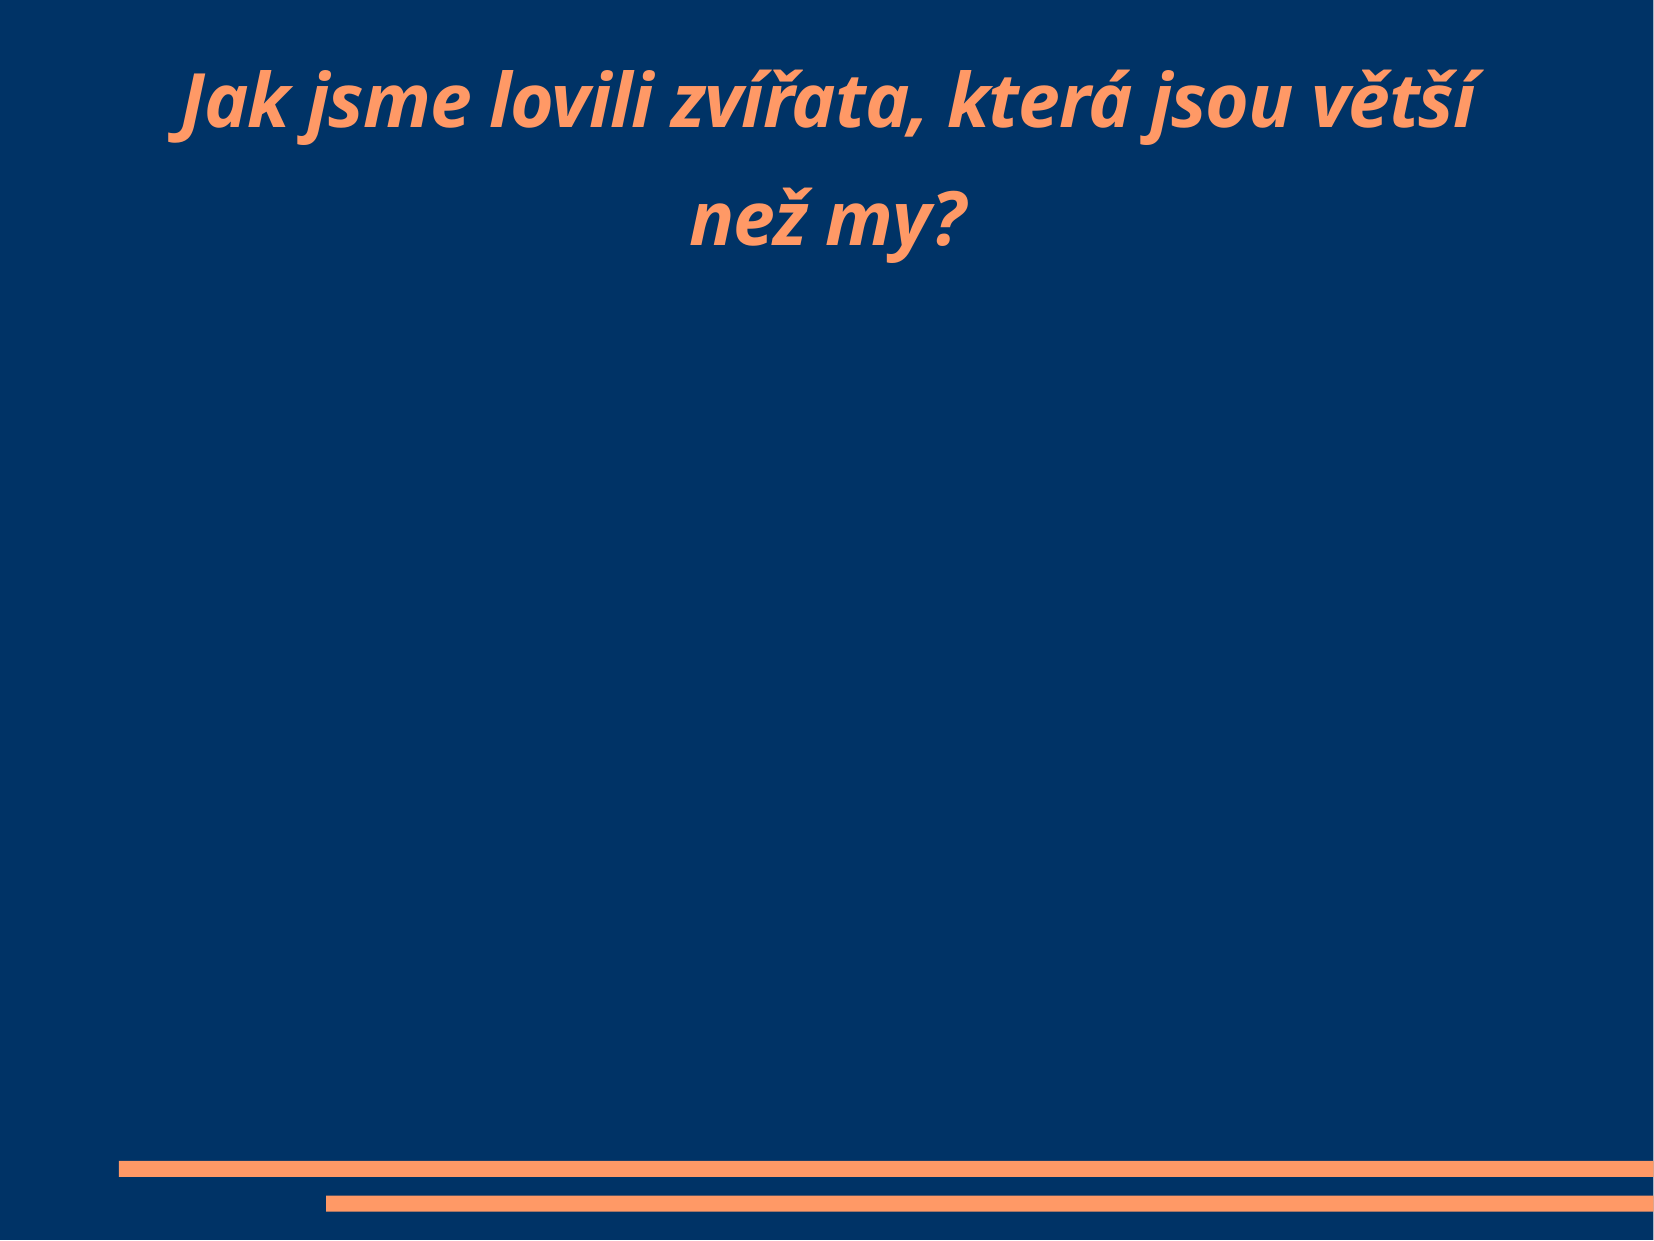

# Jak jsme lovili zvířata, která jsou větší než my?